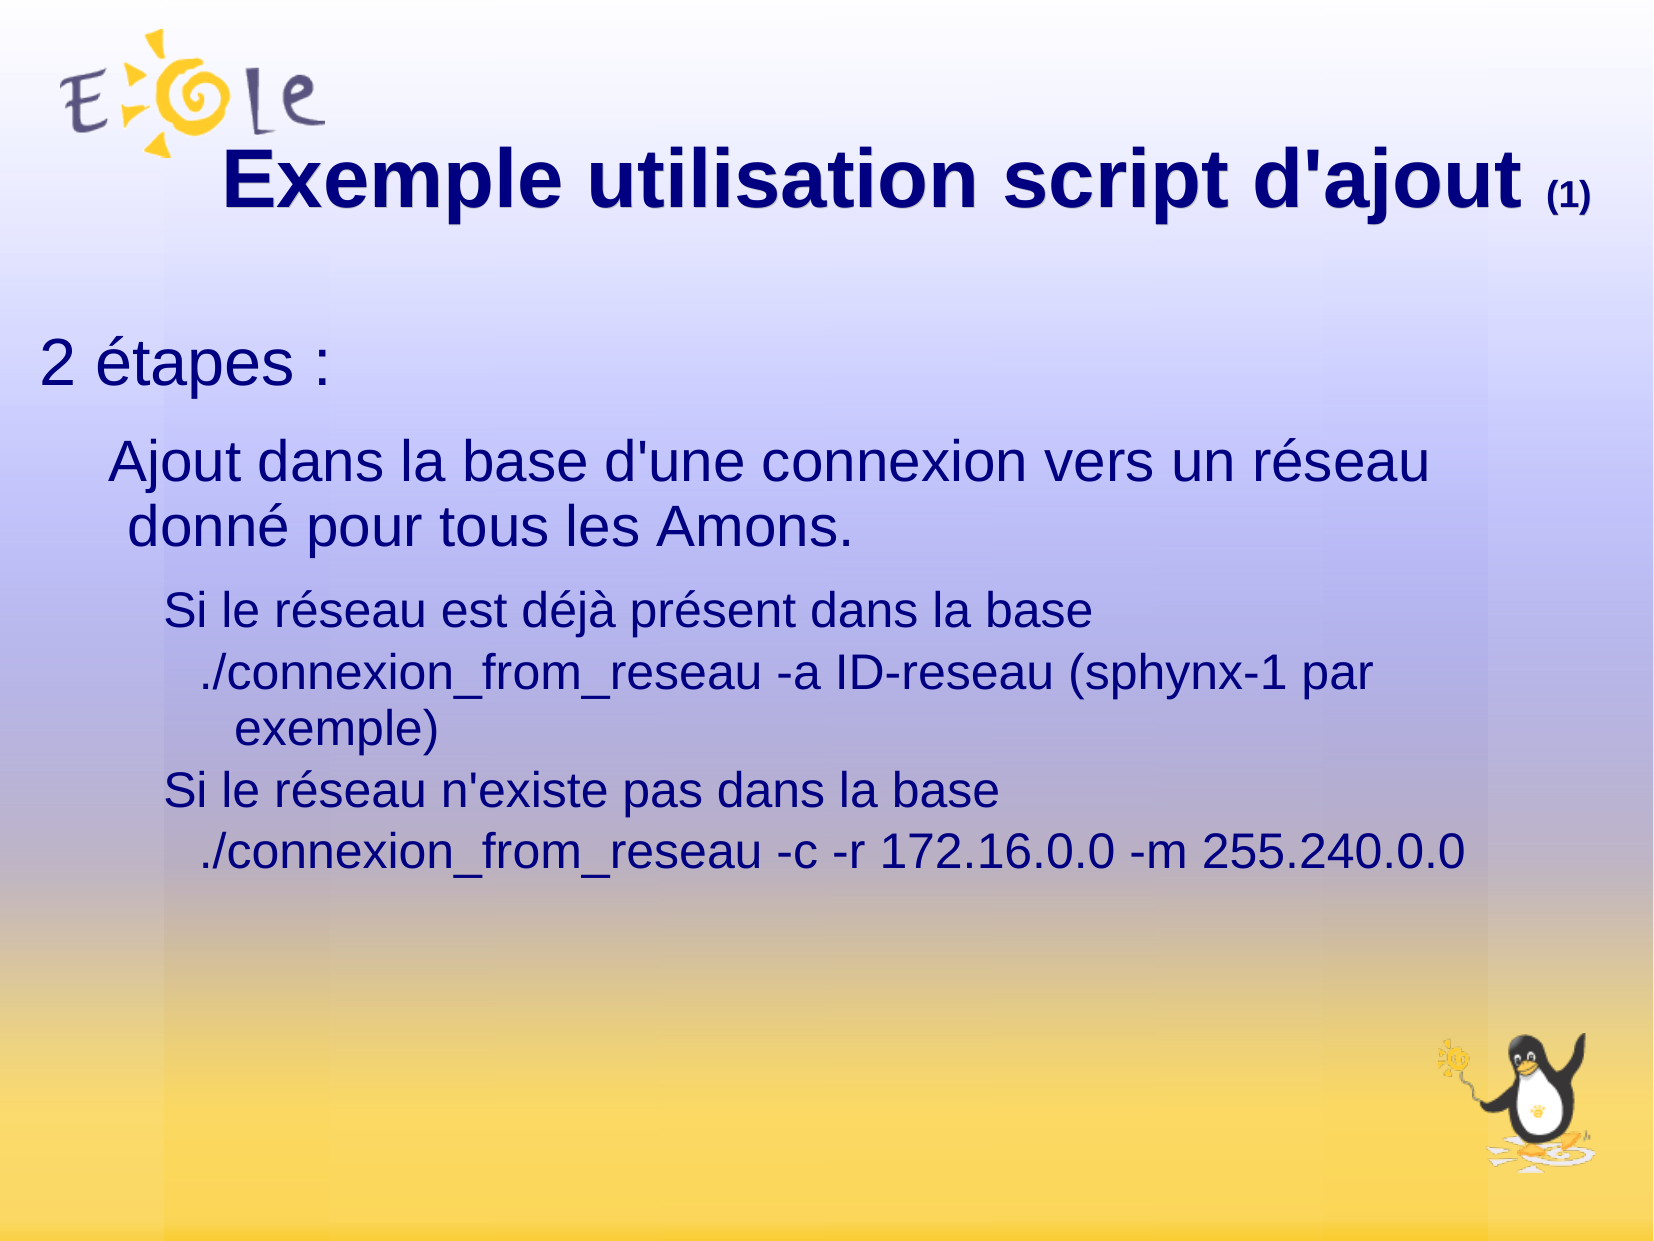

Exemple utilisation script d'ajout (1)
# 2 étapes :
 Ajout dans la base d'une connexion vers un réseau donné pour tous les Amons.
Si le réseau est déjà présent dans la base
./connexion_from_reseau -a ID-reseau (sphynx-1 par exemple)
Si le réseau n'existe pas dans la base
./connexion_from_reseau -c -r 172.16.0.0 -m 255.240.0.0